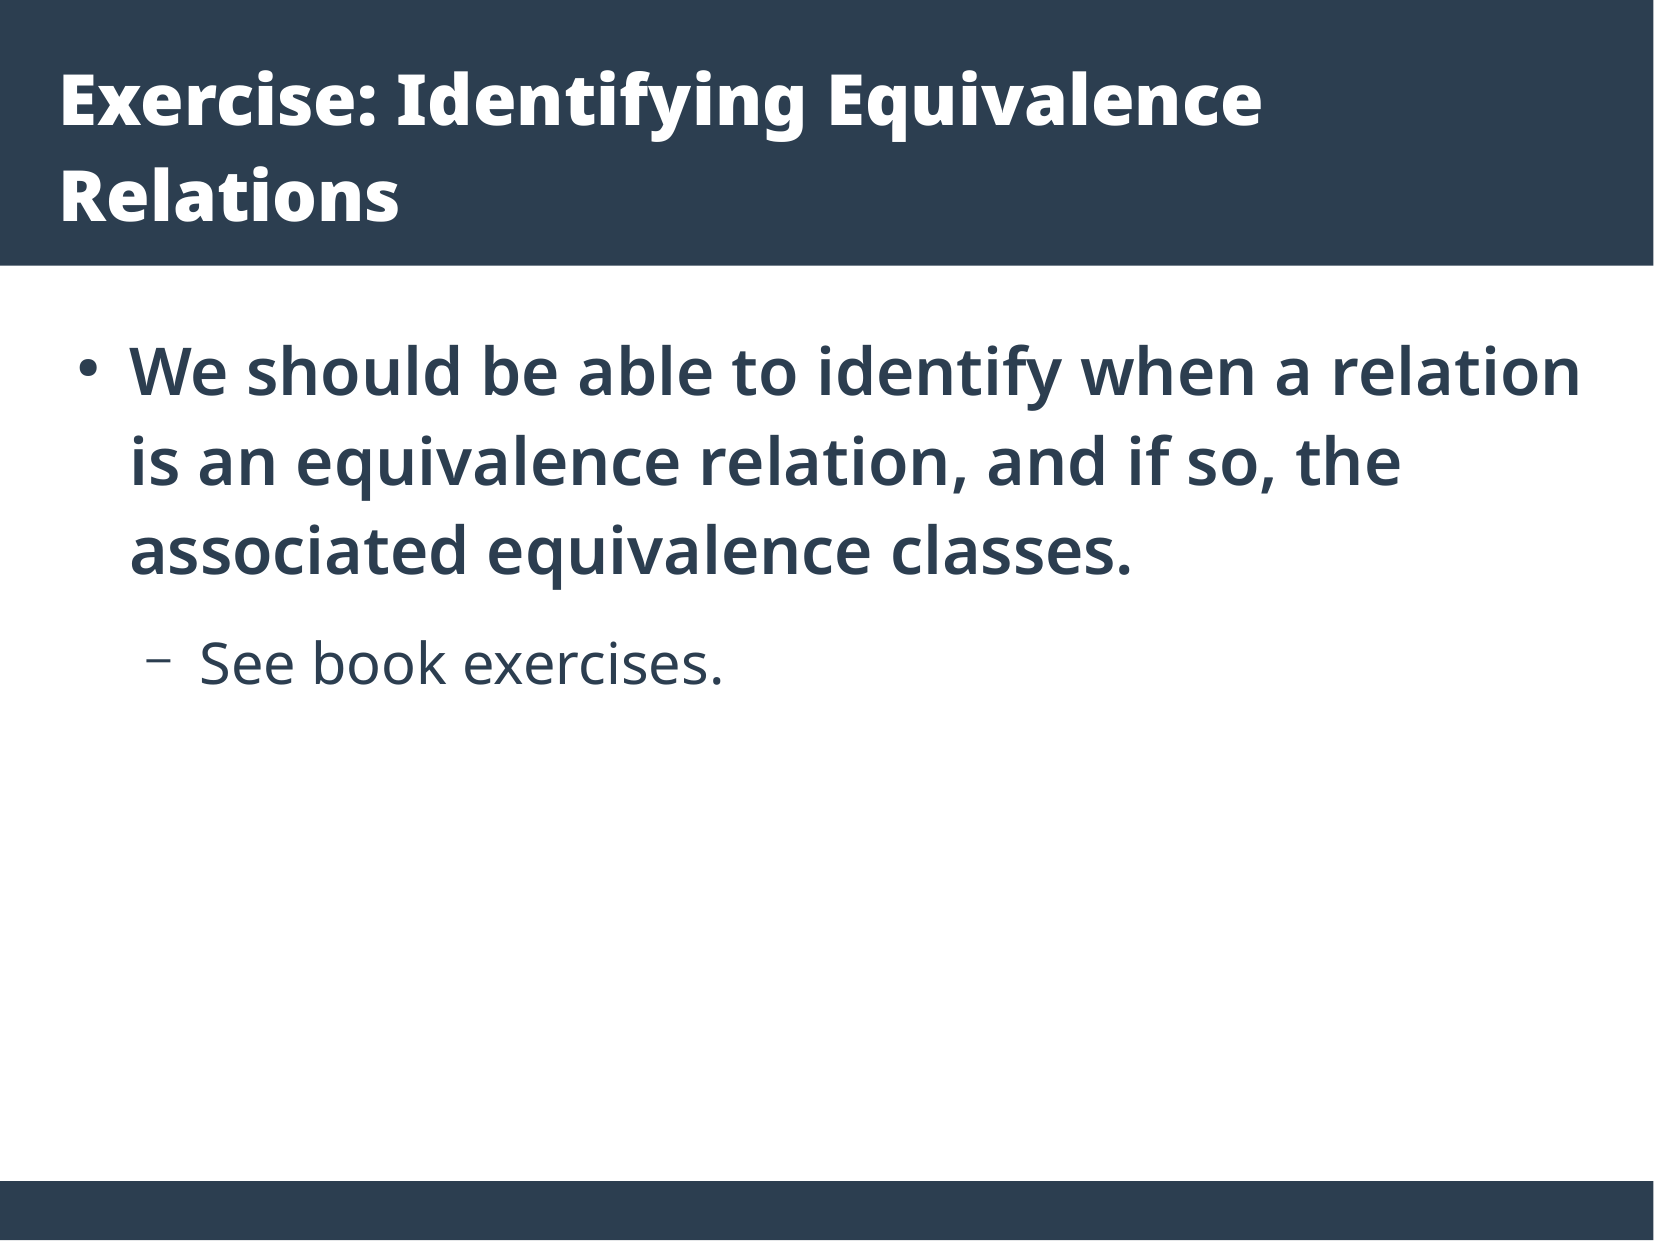

# Exercise: Identifying Equivalence Relations
We should be able to identify when a relation is an equivalence relation, and if so, the associated equivalence classes.
See book exercises.